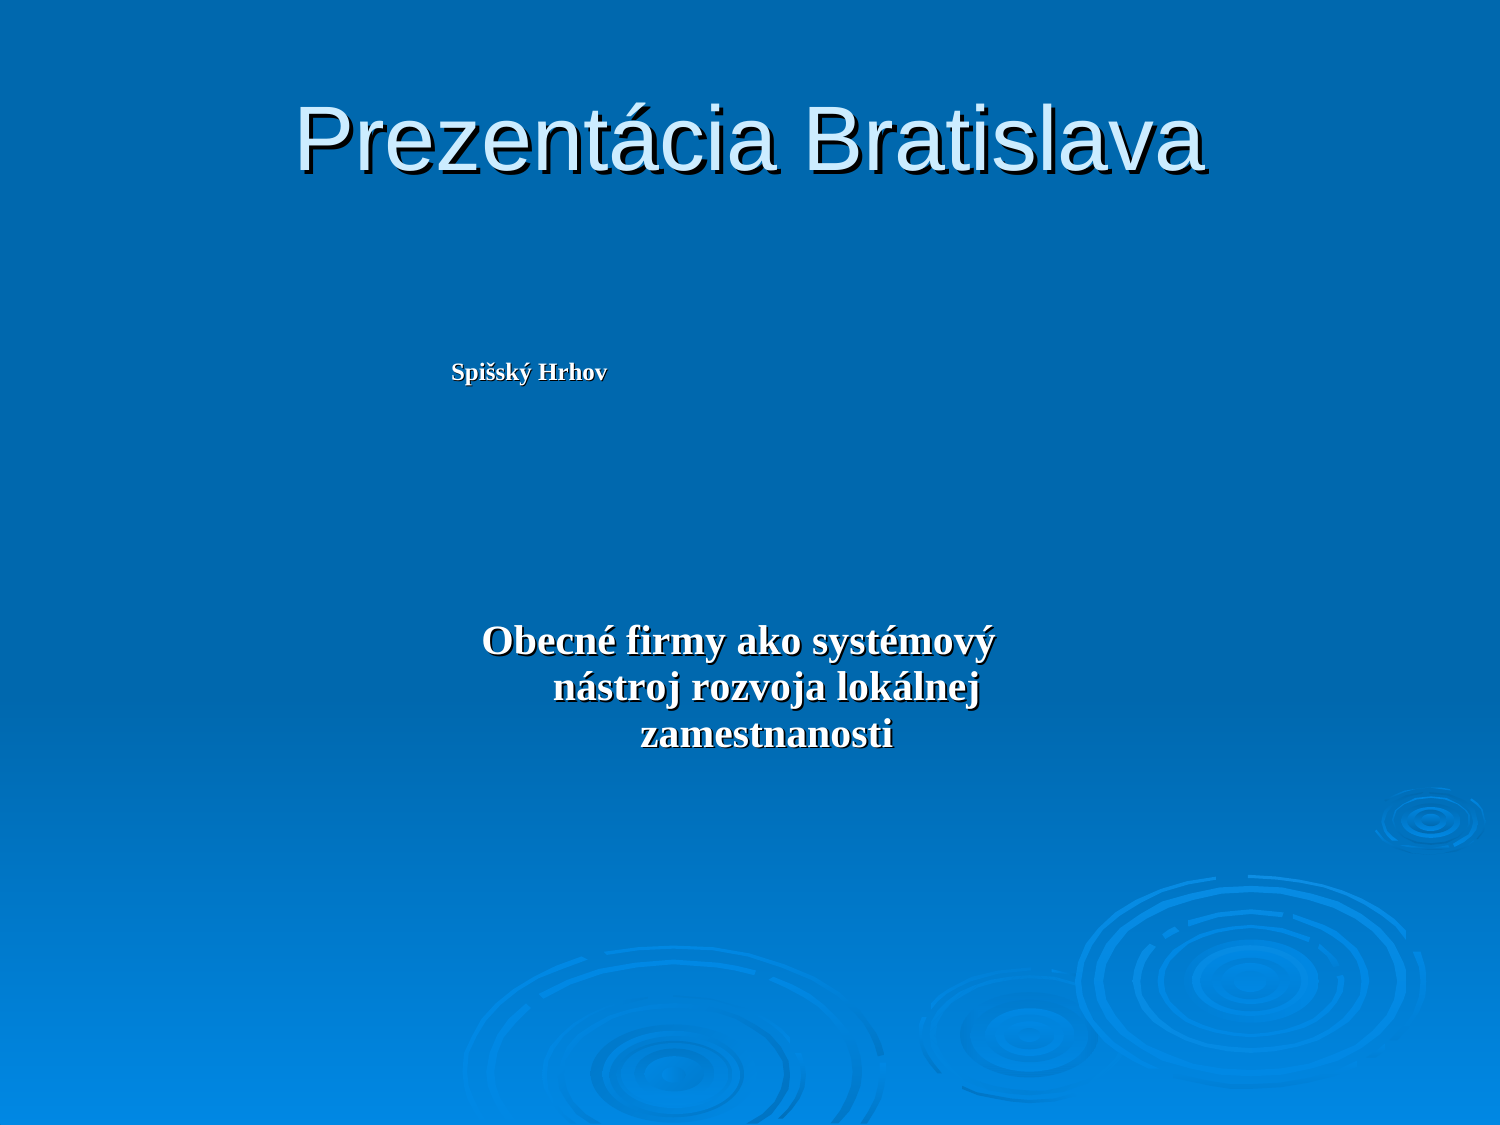

Prezentácia Bratislava
# Spišský Hrhov
Obecné firmy ako systémový nástroj rozvoja lokálnej zamestnanosti